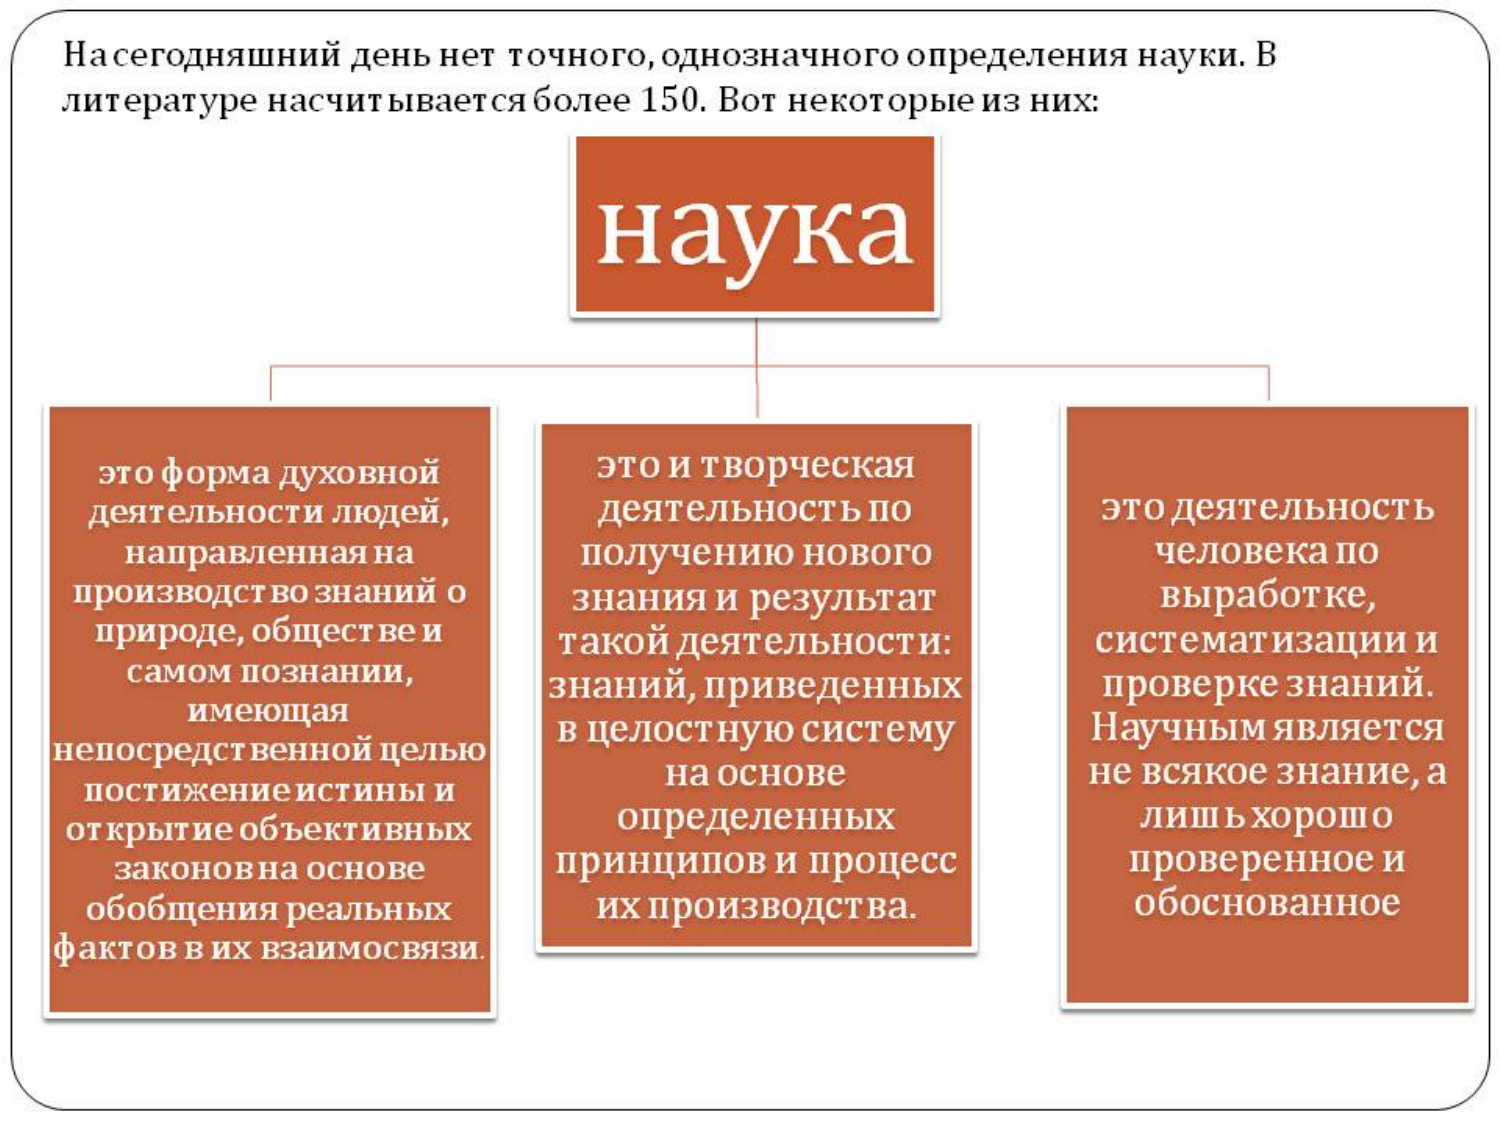

# Исторические типы мировоззрения:
1. Обыденное
2. Мифологическое
3. Художественное
4. Религиозное
 5. Философское
6. Научное